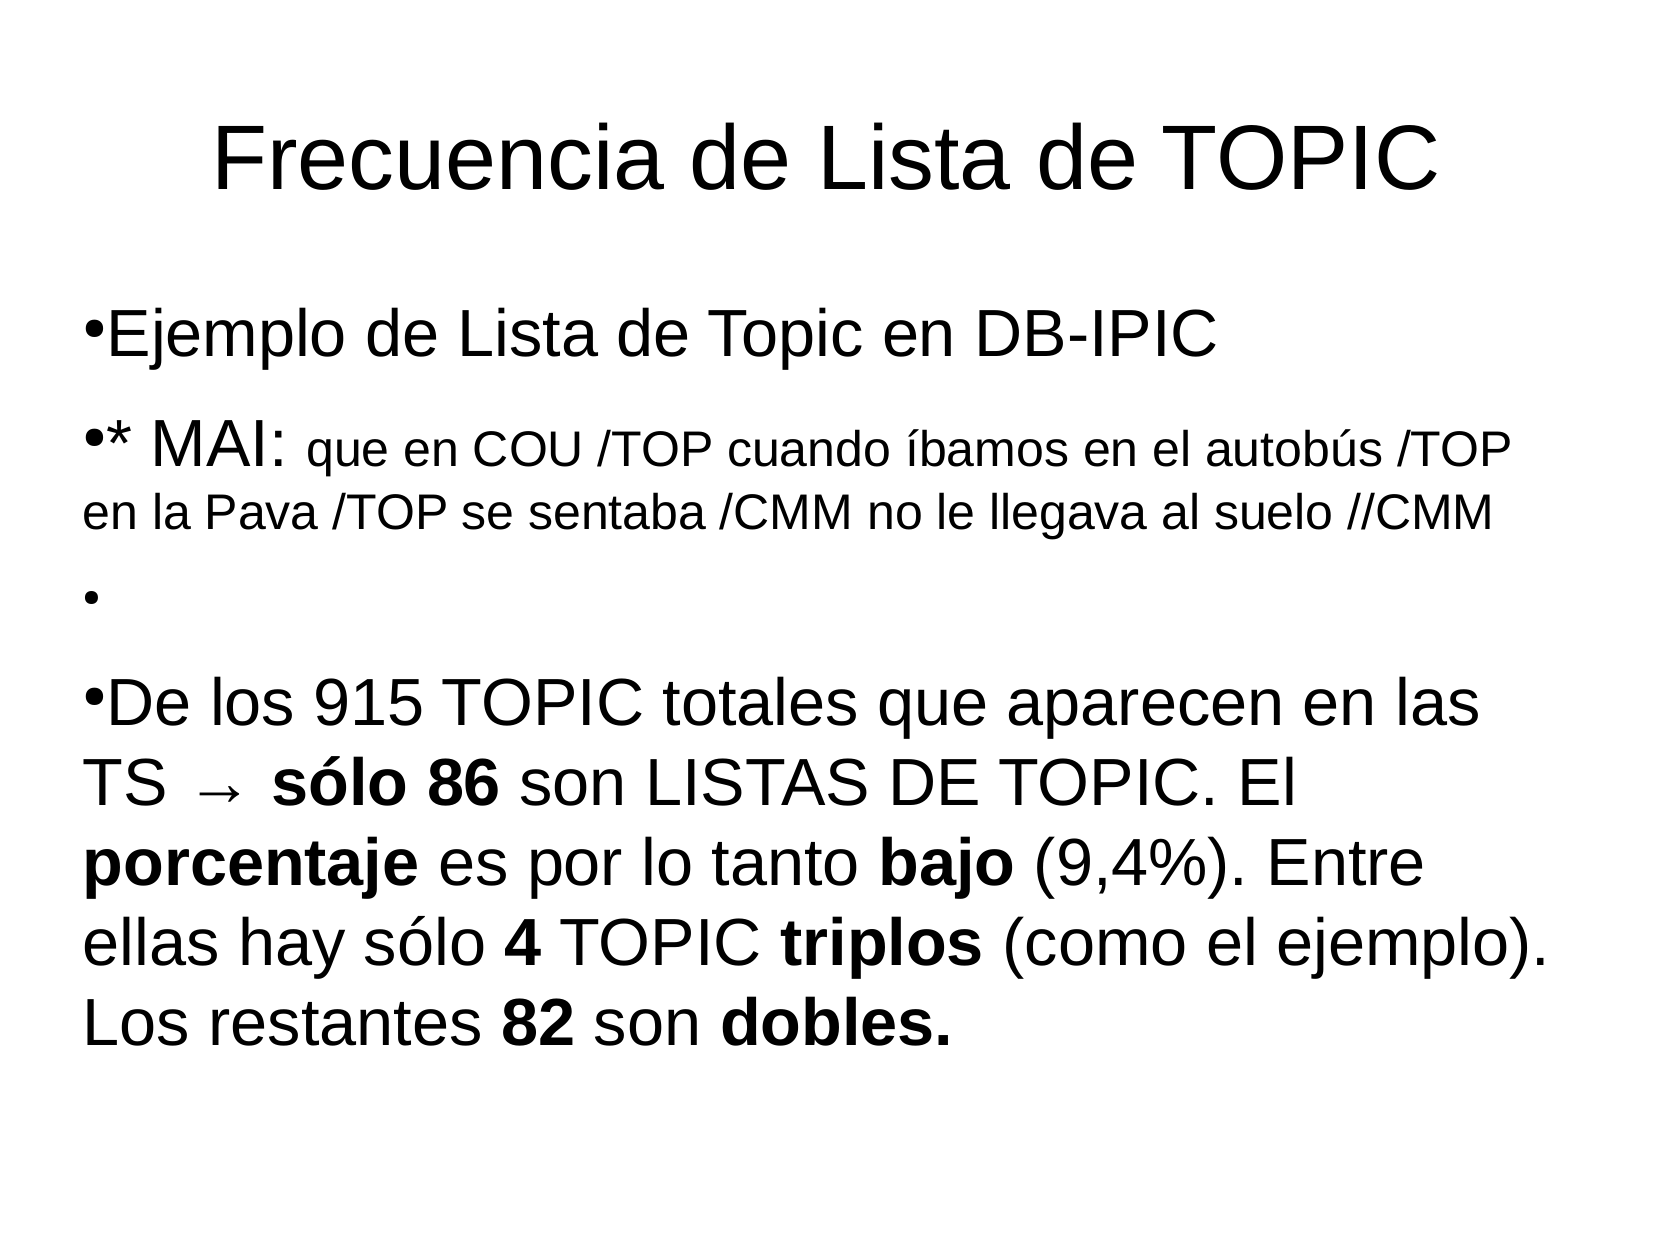

# Frecuencia de Lista de TOPIC
Ejemplo de Lista de Topic en DB-IPIC
* MAI: que en COU /TOP cuando íbamos en el autobús /TOP en la Pava /TOP se sentaba /CMM no le llegava al suelo //CMM
De los 915 TOPIC totales que aparecen en las TS → sólo 86 son LISTAS DE TOPIC. El porcentaje es por lo tanto bajo (9,4%). Entre ellas hay sólo 4 TOPIC triplos (como el ejemplo). Los restantes 82 son dobles.